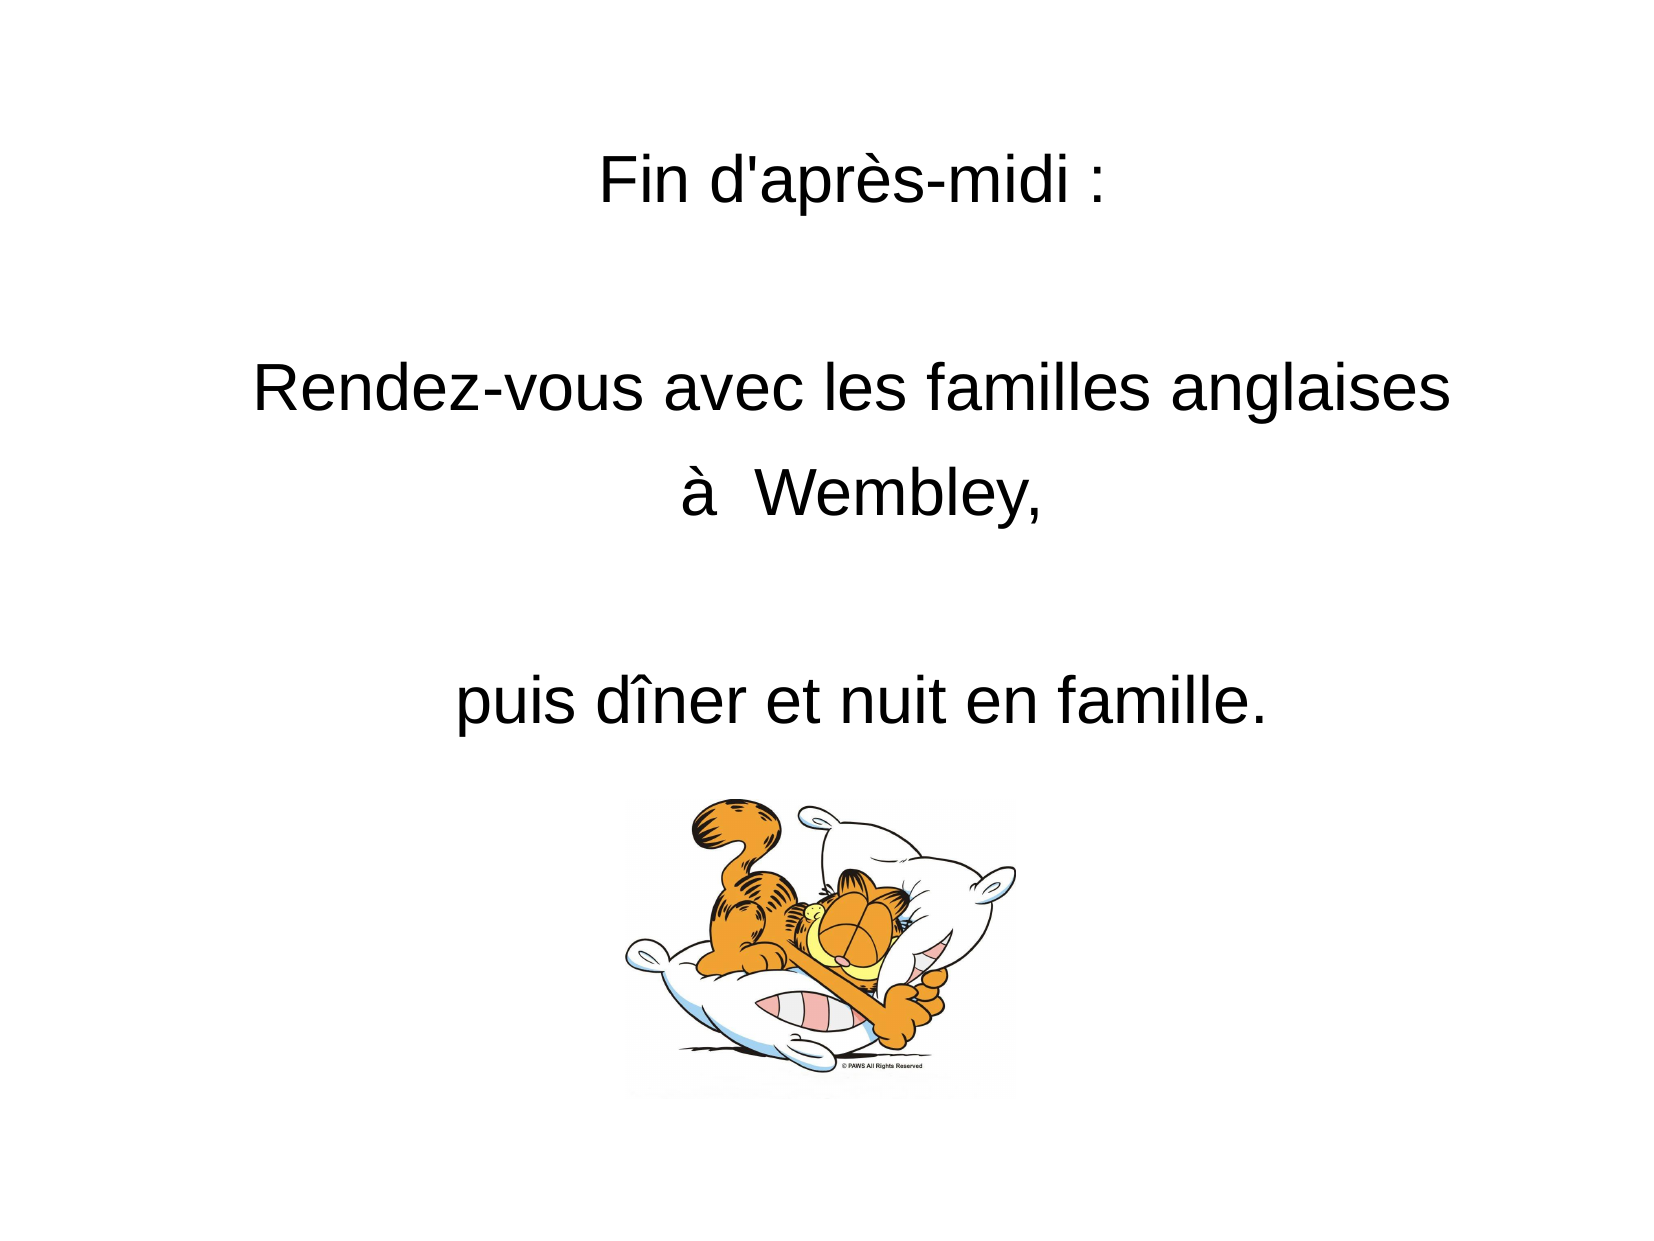

# Fin d'après-midi :
Rendez-vous avec les familles anglaises
à Wembley,
puis dîner et nuit en famille.